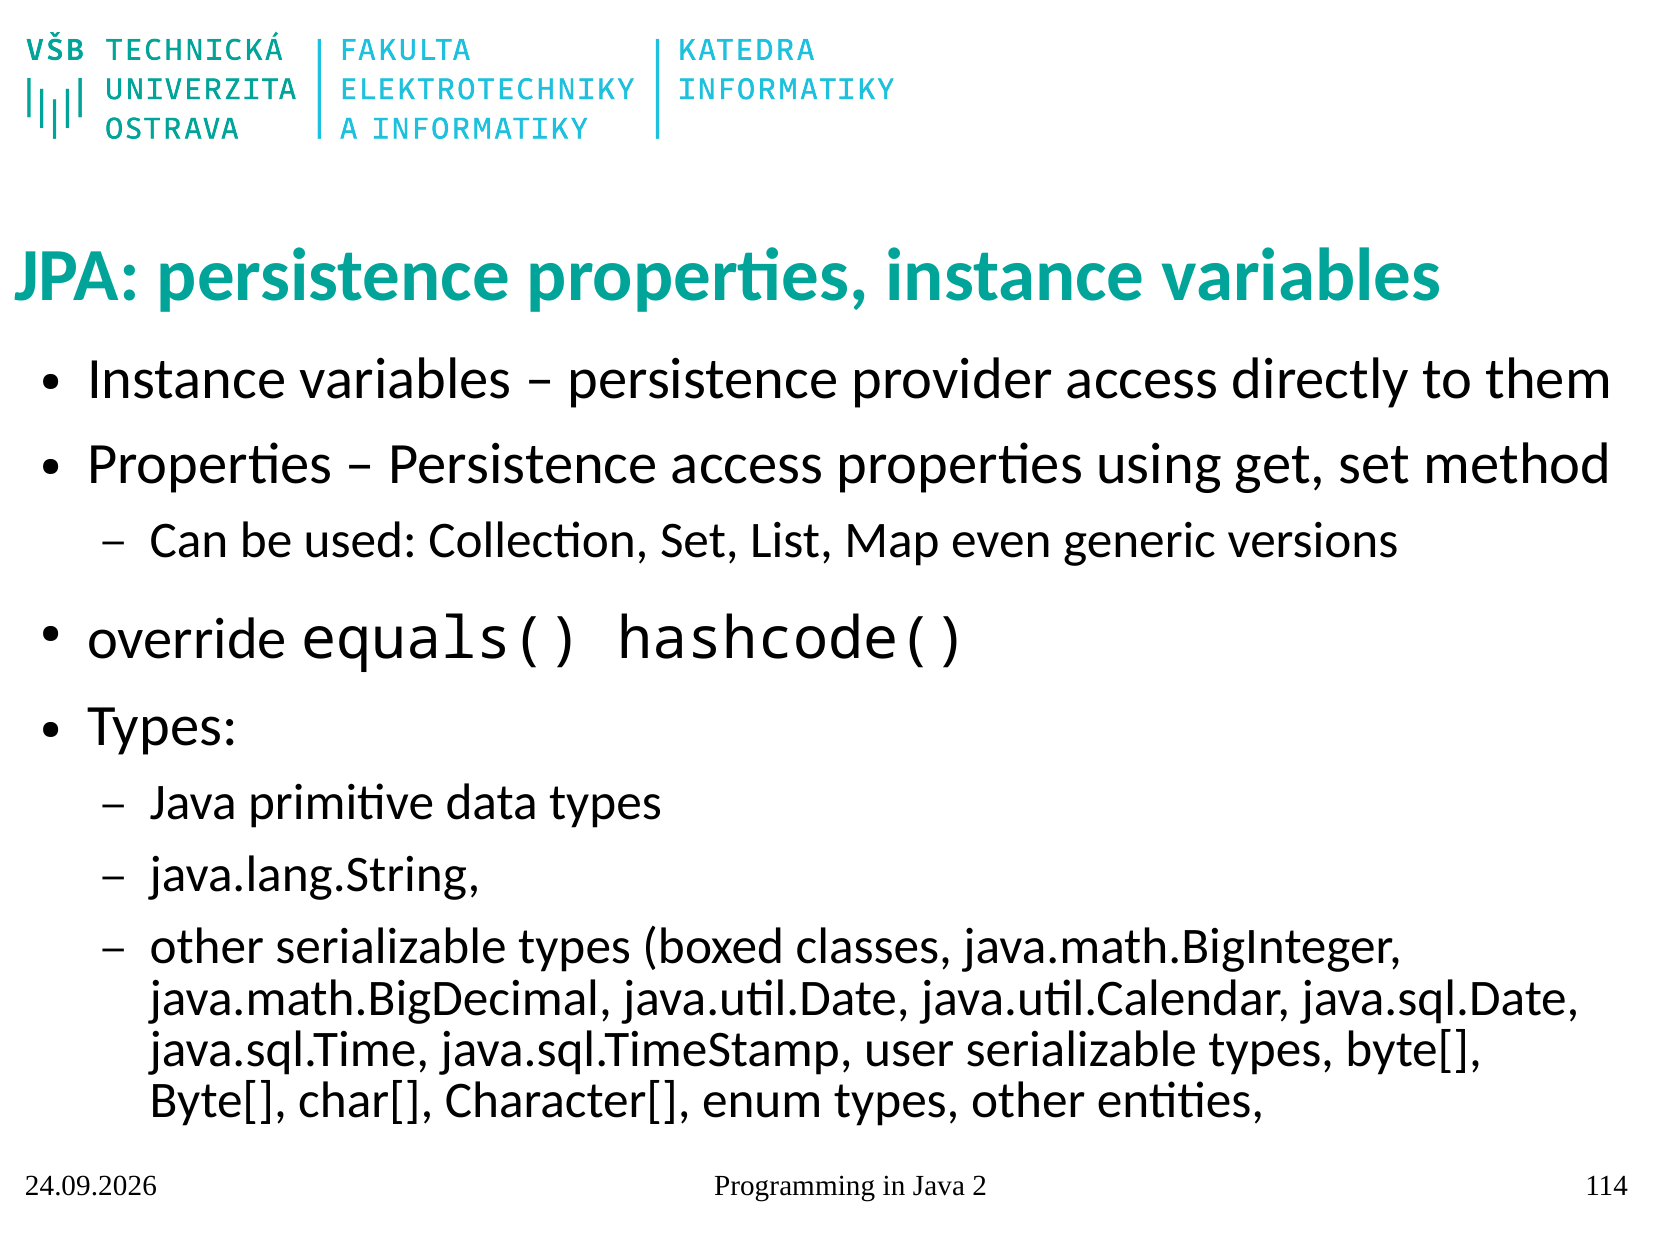

# JPA: persistence properties, instance variables
Instance variables – persistence provider access directly to them
Properties – Persistence access properties using get, set method
Can be used: Collection, Set, List, Map even generic versions
override equals() hashcode()
Types:
Java primitive data types
java.lang.String,
other serializable types (boxed classes, java.math.BigInteger, java.math.BigDecimal, java.util.Date, java.util.Calendar, java.sql.Date, java.sql.Time, java.sql.TimeStamp, user serializable types, byte[], Byte[], char[], Character[], enum types, other entities,
Programming in Java 2
114